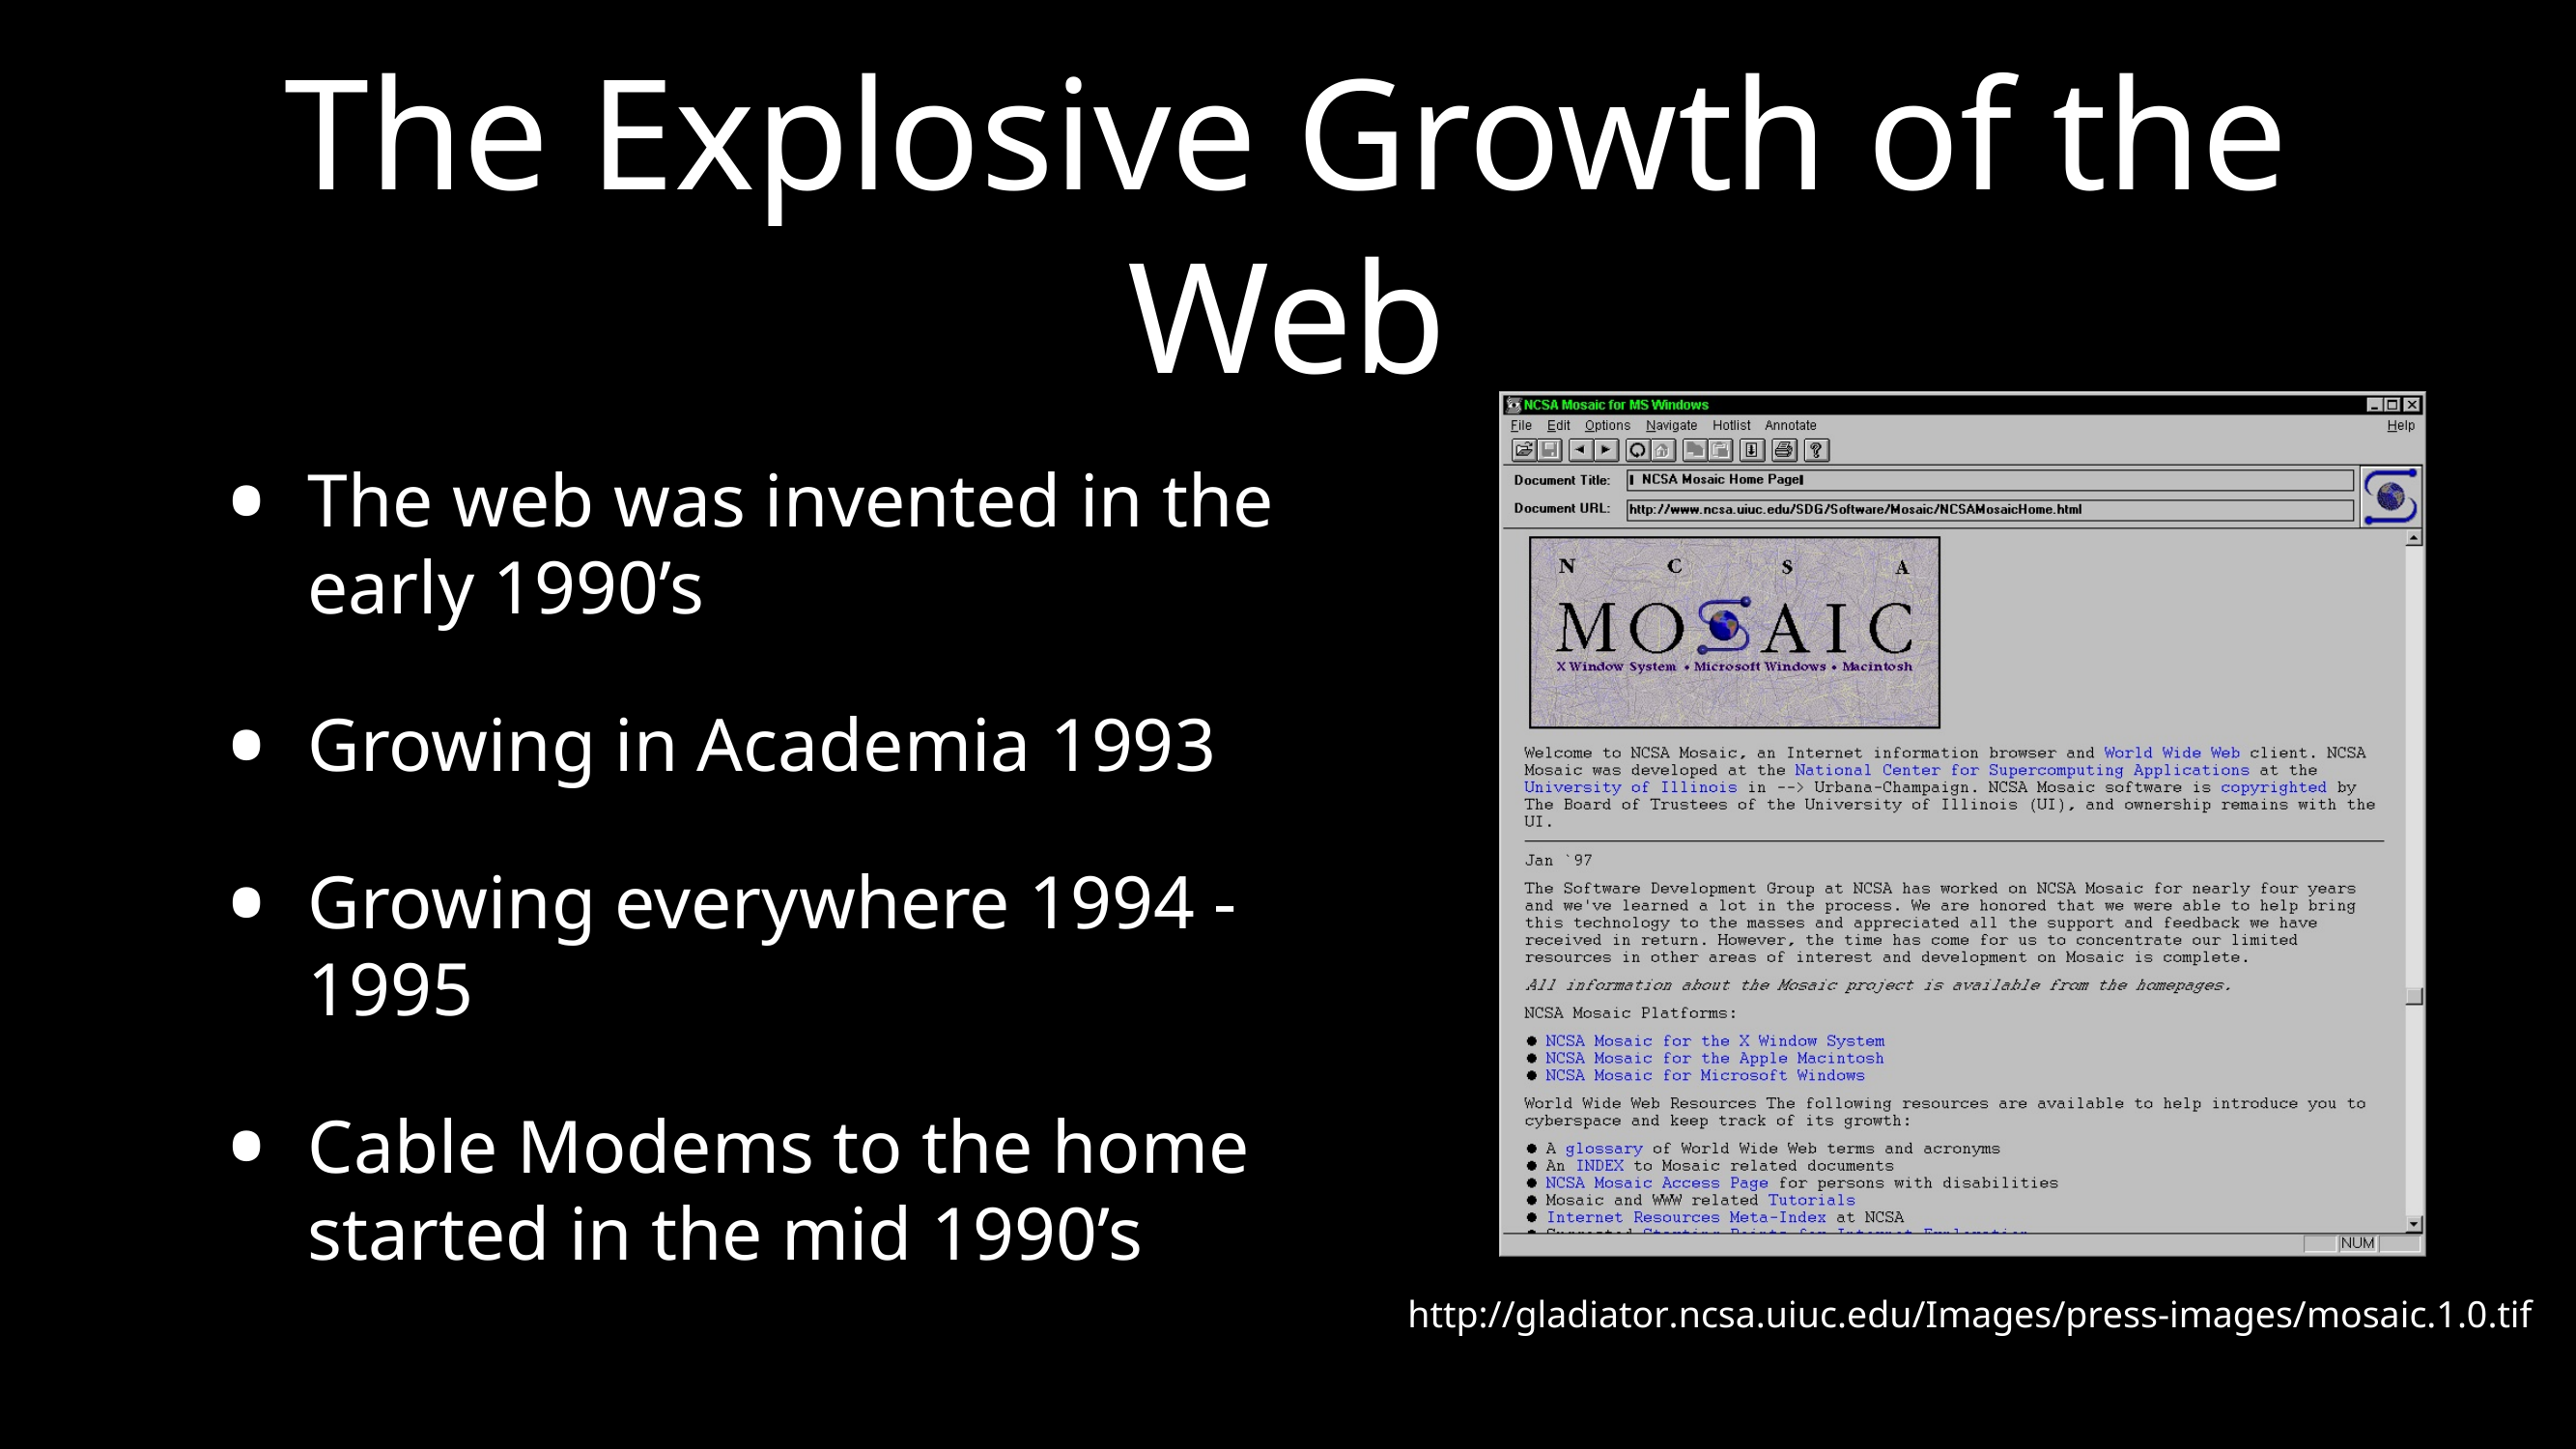

# The Explosive Growth of the Web
The web was invented in the early 1990’s
Growing in Academia 1993
Growing everywhere 1994 - 1995
Cable Modems to the home started in the mid 1990’s
http://gladiator.ncsa.uiuc.edu/Images/press-images/mosaic.1.0.tif